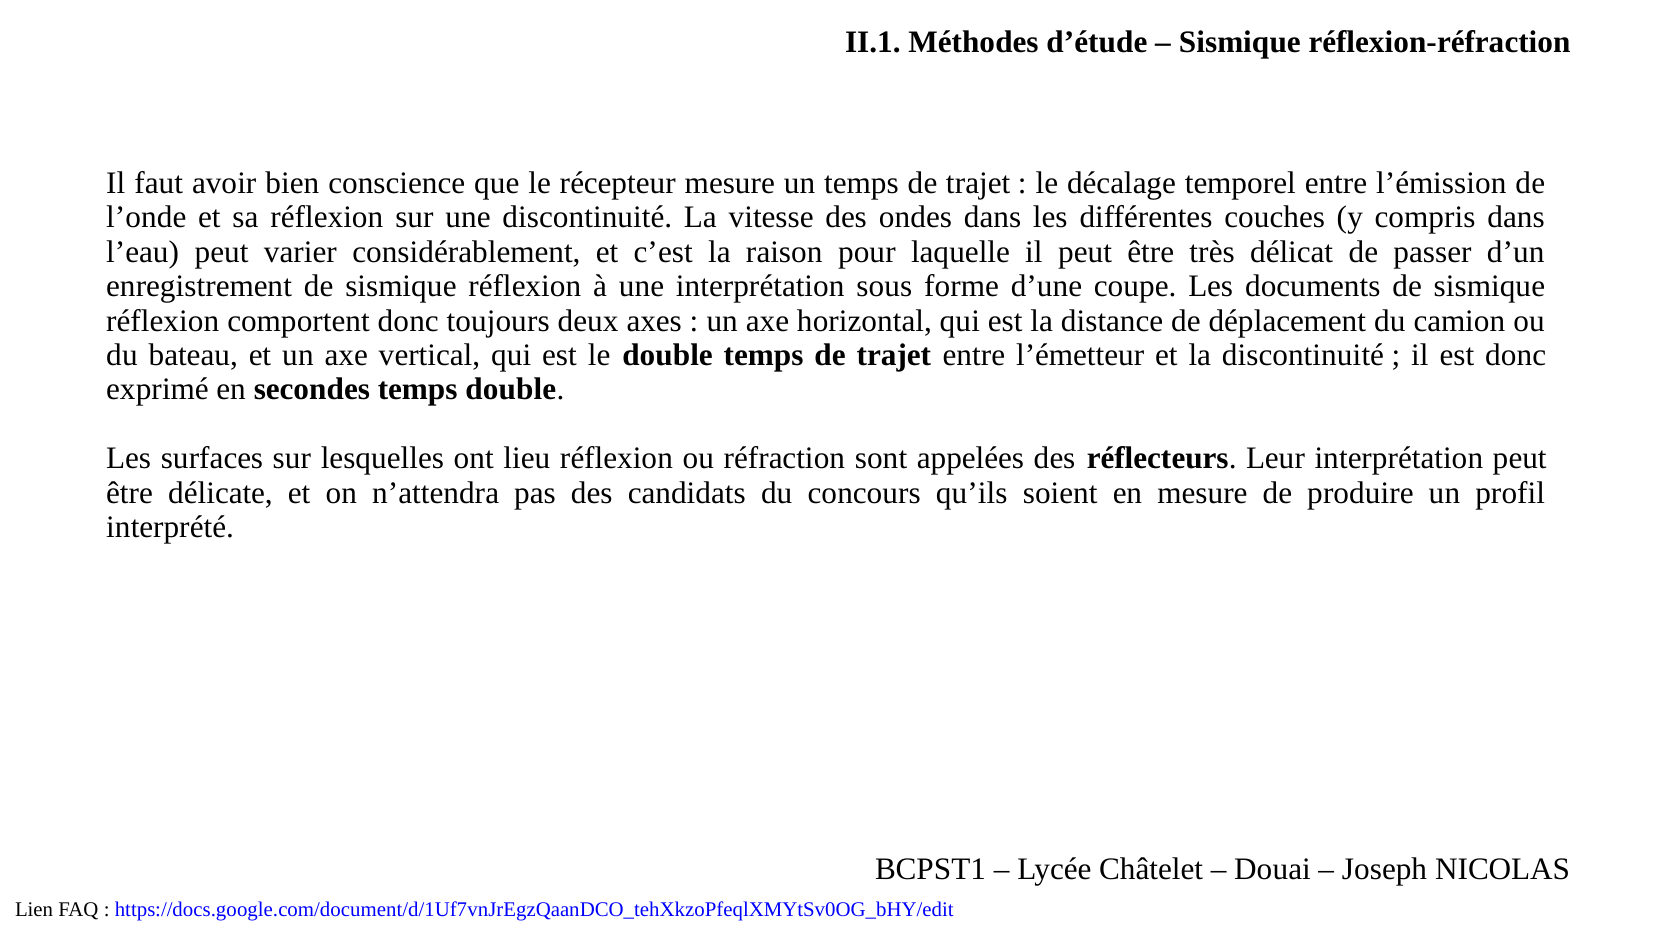

II.1. Méthodes d’étude – Sismique réflexion-réfraction
Il faut avoir bien conscience que le récepteur mesure un temps de trajet : le décalage temporel entre l’émission de l’onde et sa réflexion sur une discontinuité. La vitesse des ondes dans les différentes couches (y compris dans l’eau) peut varier considérablement, et c’est la raison pour laquelle il peut être très délicat de passer d’un enregistrement de sismique réflexion à une interprétation sous forme d’une coupe. Les documents de sismique réflexion comportent donc toujours deux axes : un axe horizontal, qui est la distance de déplacement du camion ou du bateau, et un axe vertical, qui est le double temps de trajet entre l’émetteur et la discontinuité ; il est donc exprimé en secondes temps double.
Les surfaces sur lesquelles ont lieu réflexion ou réfraction sont appelées des réflecteurs. Leur interprétation peut être délicate, et on n’attendra pas des candidats du concours qu’ils soient en mesure de produire un profil interprété.
BCPST1 – Lycée Châtelet – Douai – Joseph NICOLAS
Lien FAQ : https://docs.google.com/document/d/1Uf7vnJrEgzQaanDCO_tehXkzoPfeqlXMYtSv0OG_bHY/edit